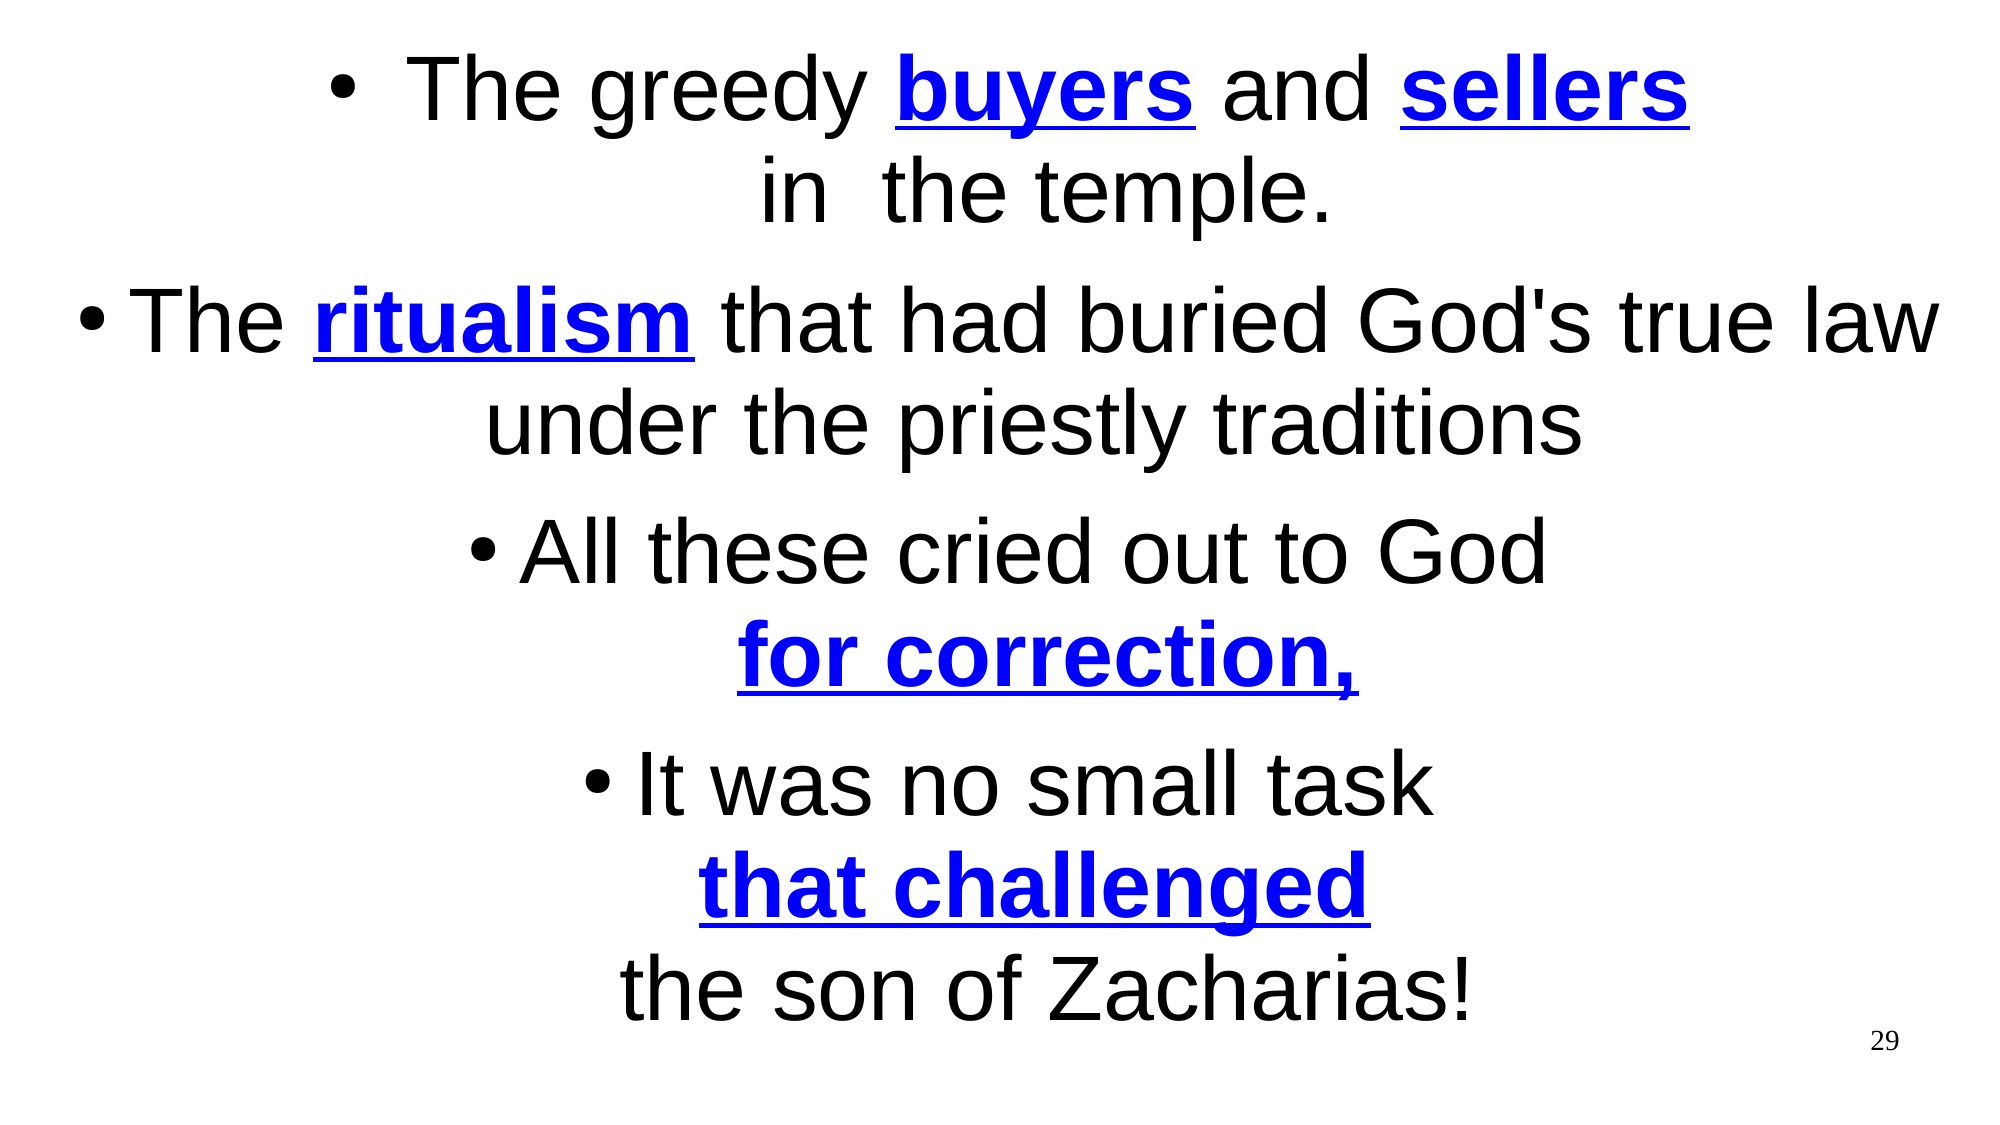

# The greedy buyers and sellers in the temple.
The ritualism that had buried God's true law
under the priestly traditions
All these cried out to God
for correction,
It was no small task
that challenged
the son of Zacharias!
29